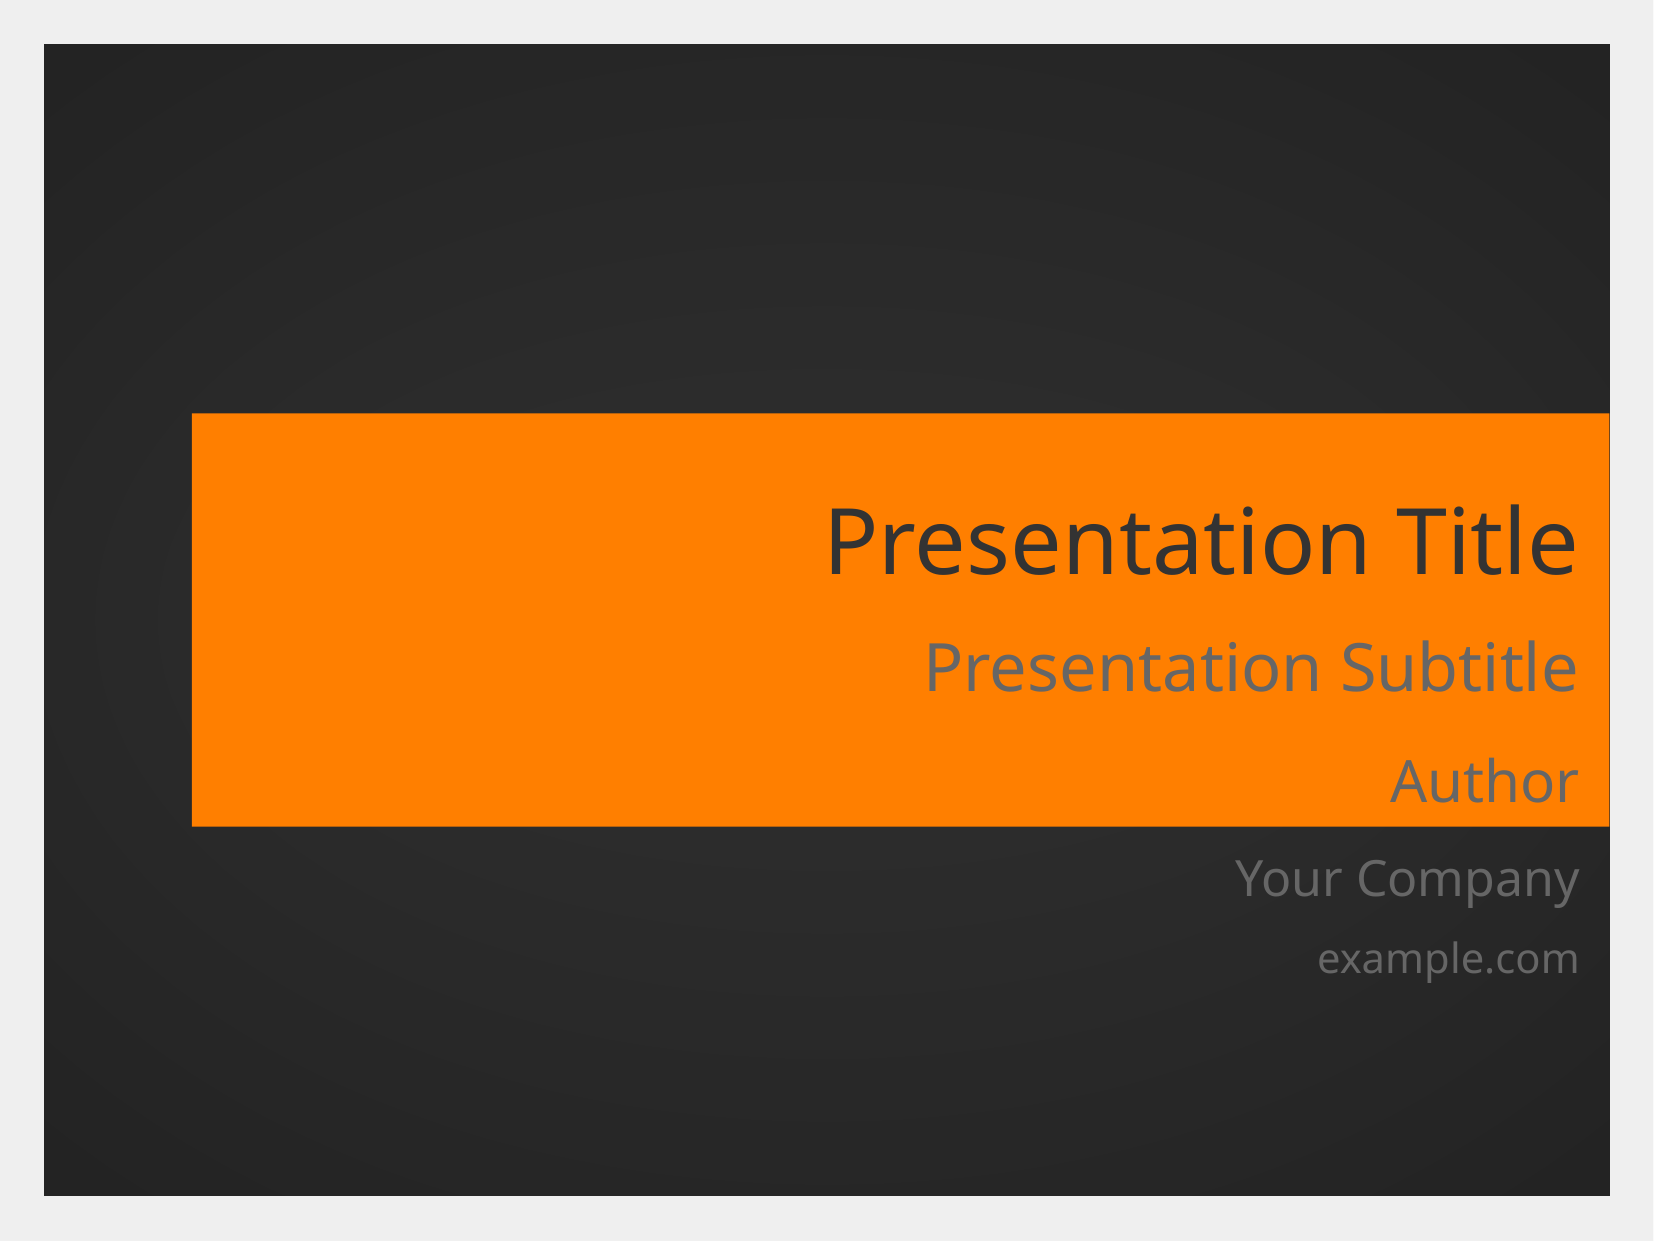

# Presentation Title
Presentation Subtitle
Author
Your Company
example.com